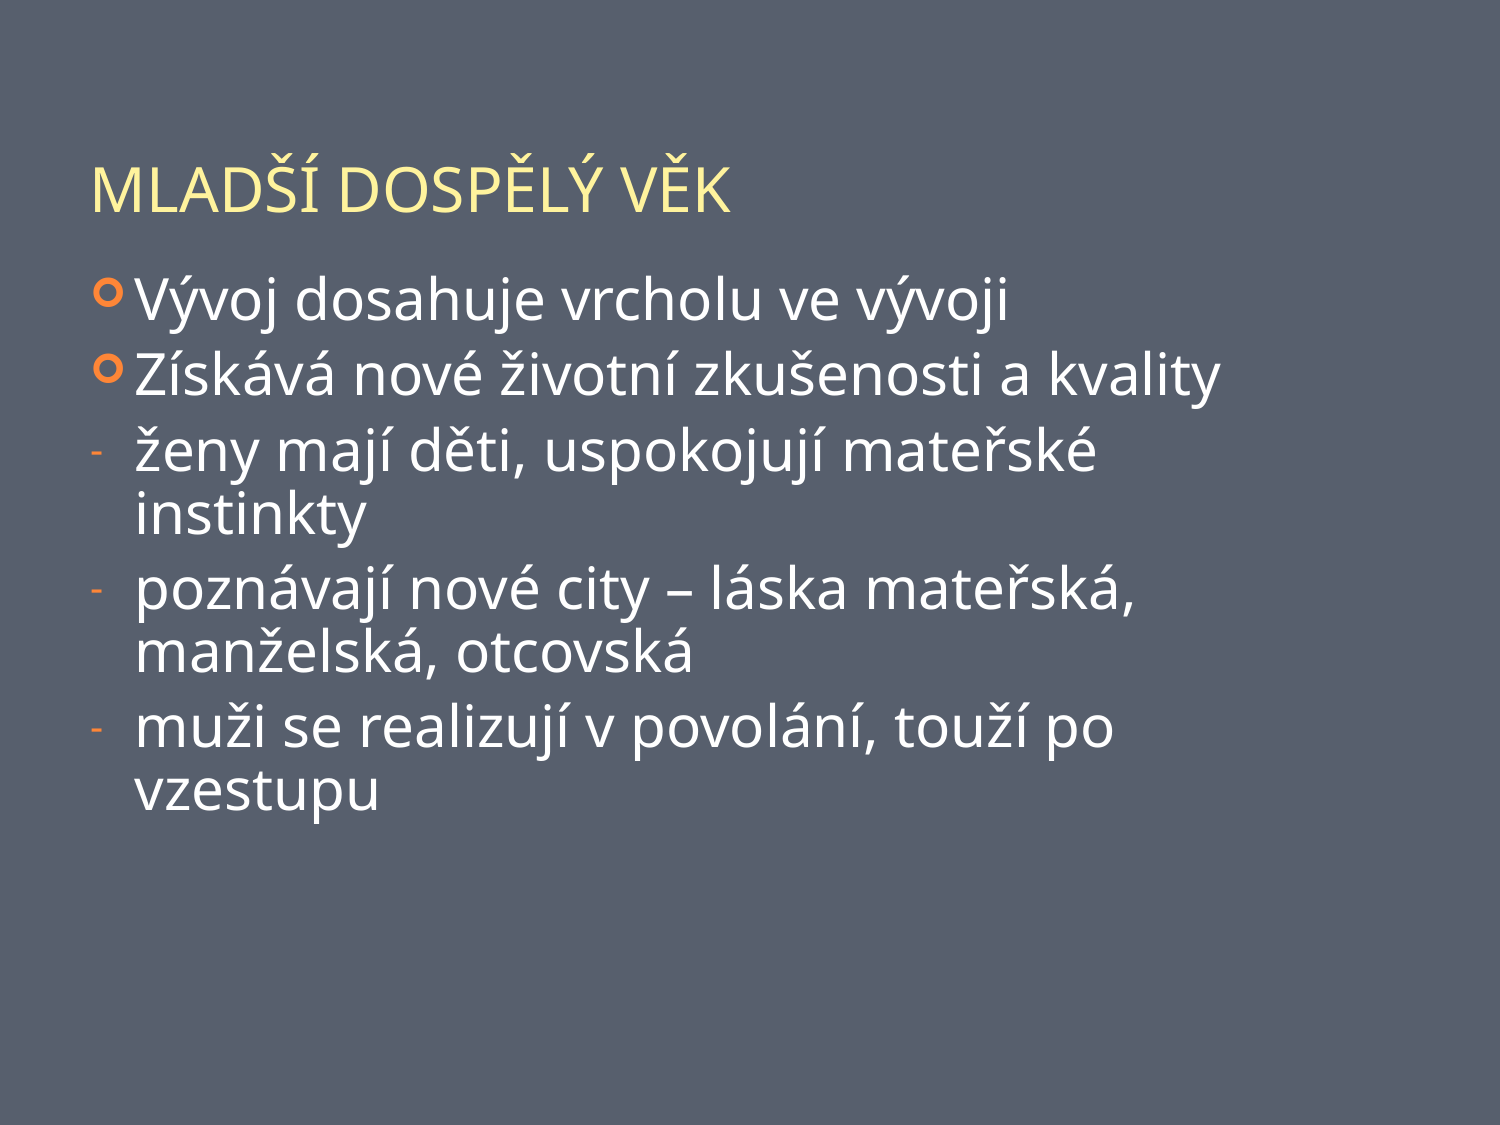

# MLADŠÍ DOSPĚLÝ VĚK
Vývoj dosahuje vrcholu ve vývoji
Získává nové životní zkušenosti a kvality
ženy mají děti, uspokojují mateřské instinkty
poznávají nové city – láska mateřská, manželská, otcovská
muži se realizují v povolání, touží po vzestupu